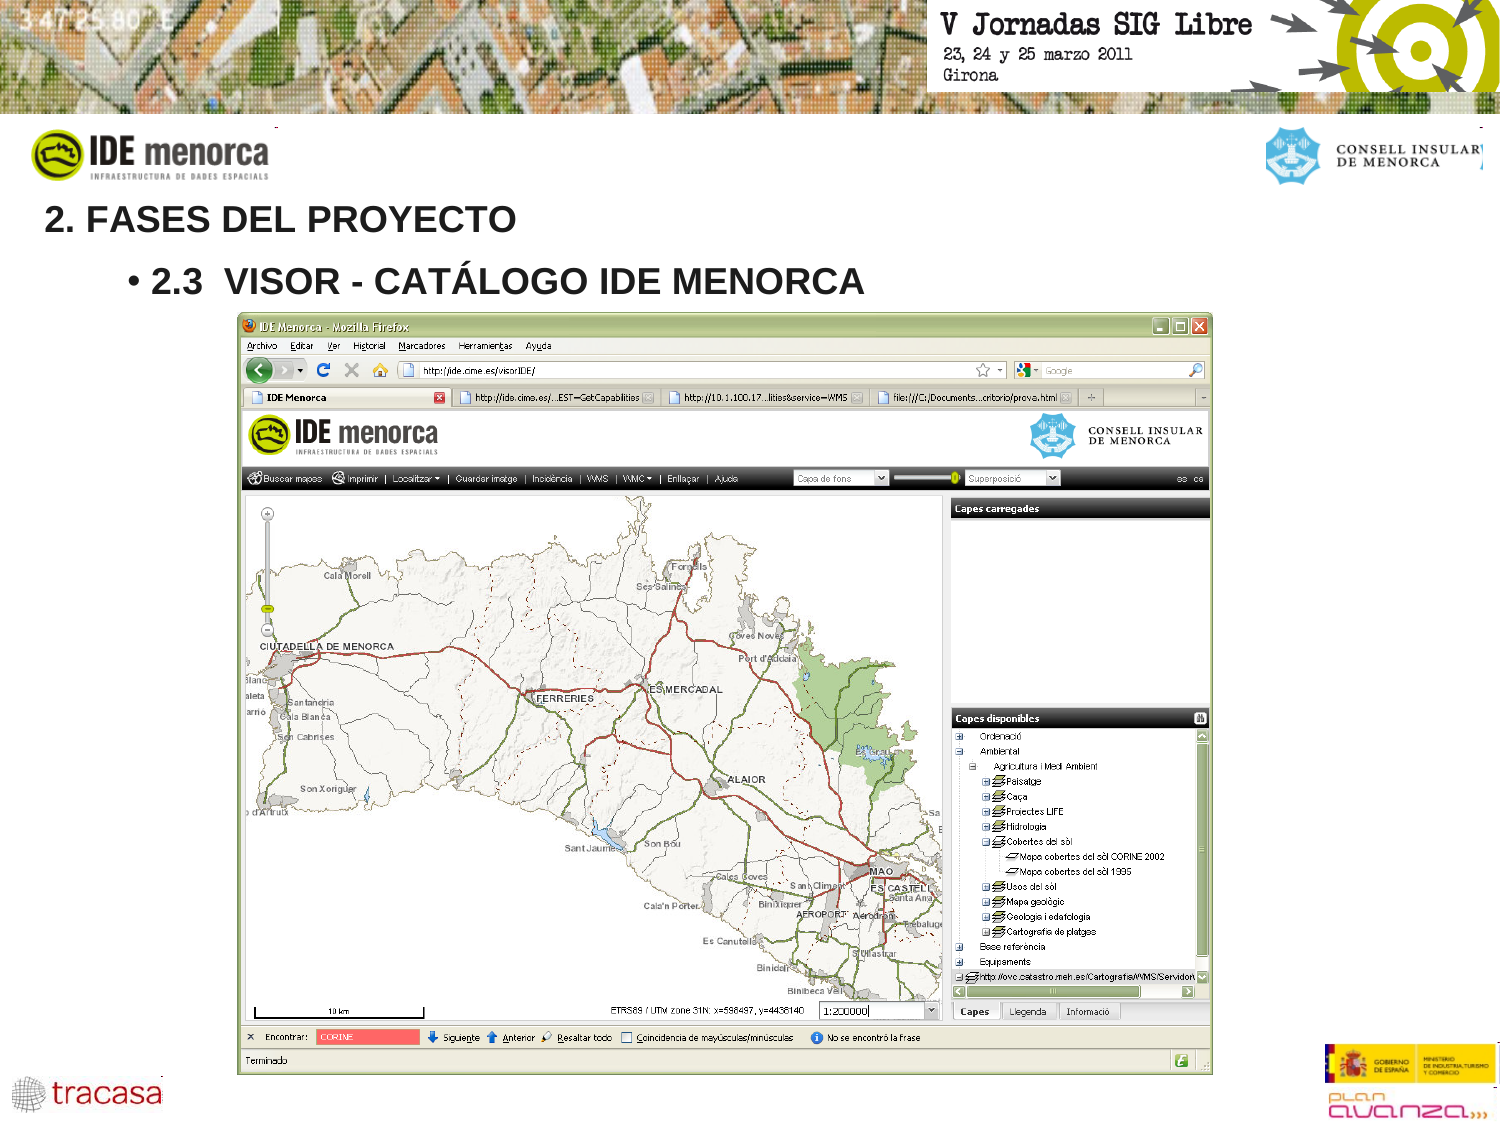

2. FASES DEL PROYECTO
 2.3 VISOR - CATÁLOGO IDE MENORCA